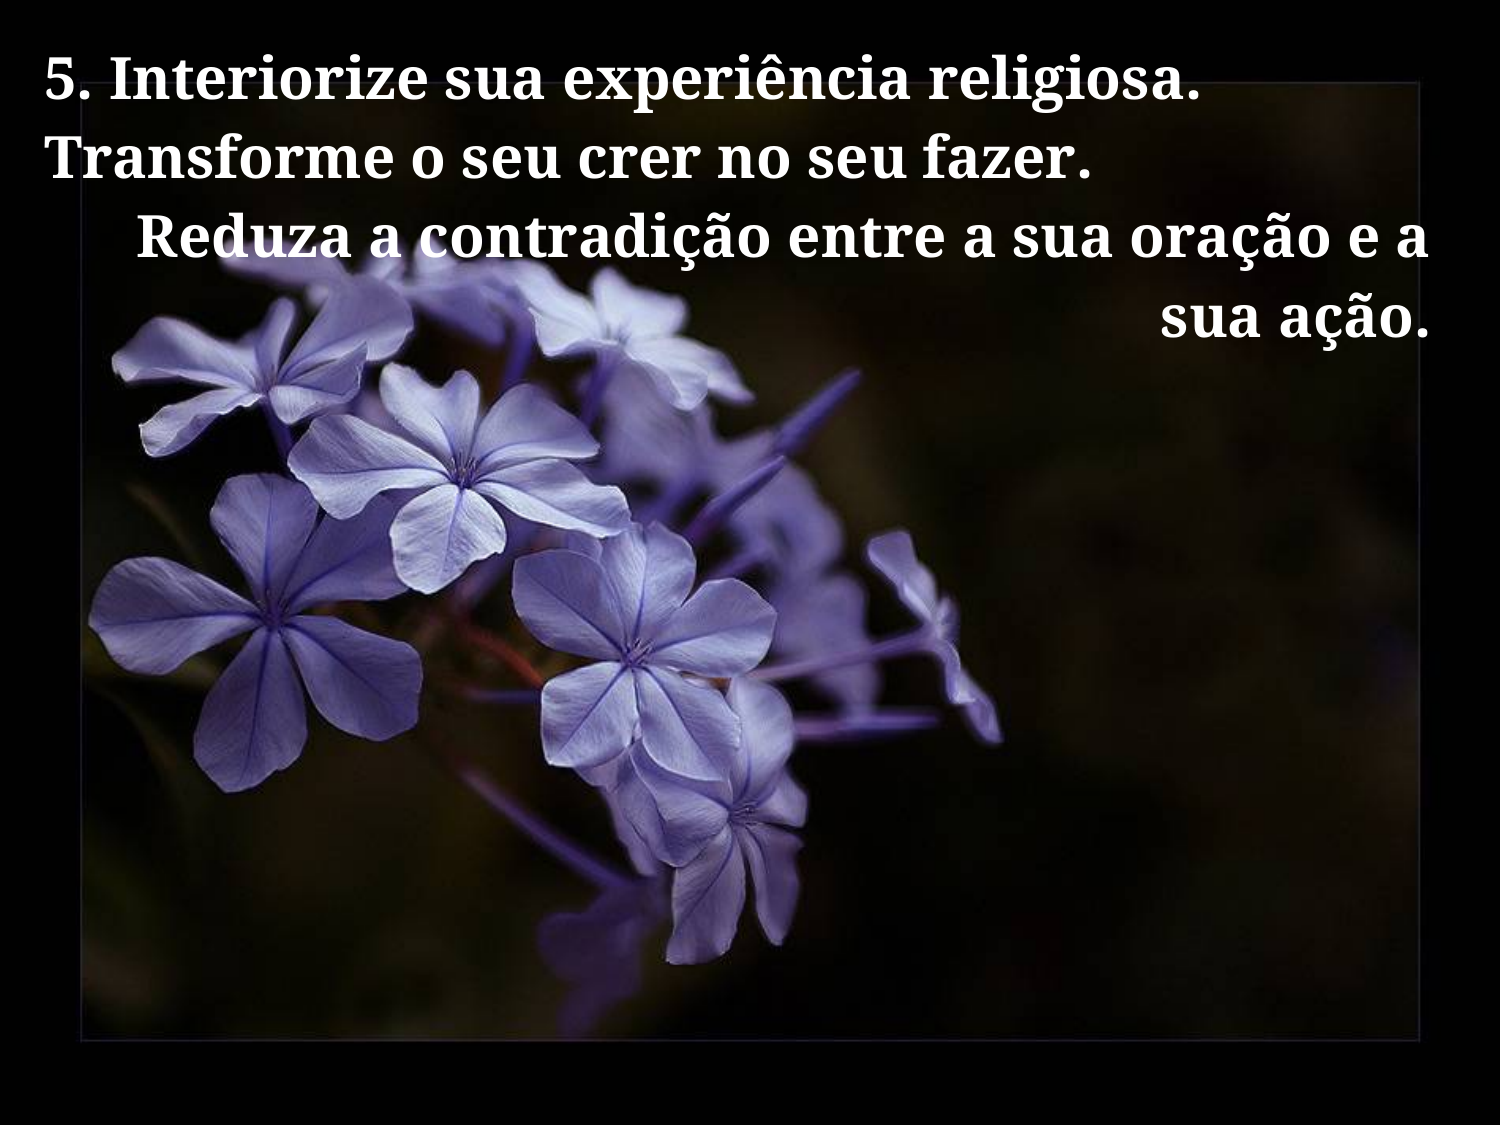

5. Interiorize sua experiência religiosa. Transforme o seu crer no seu fazer.
Reduza a contradição entre a sua oração e a sua ação.